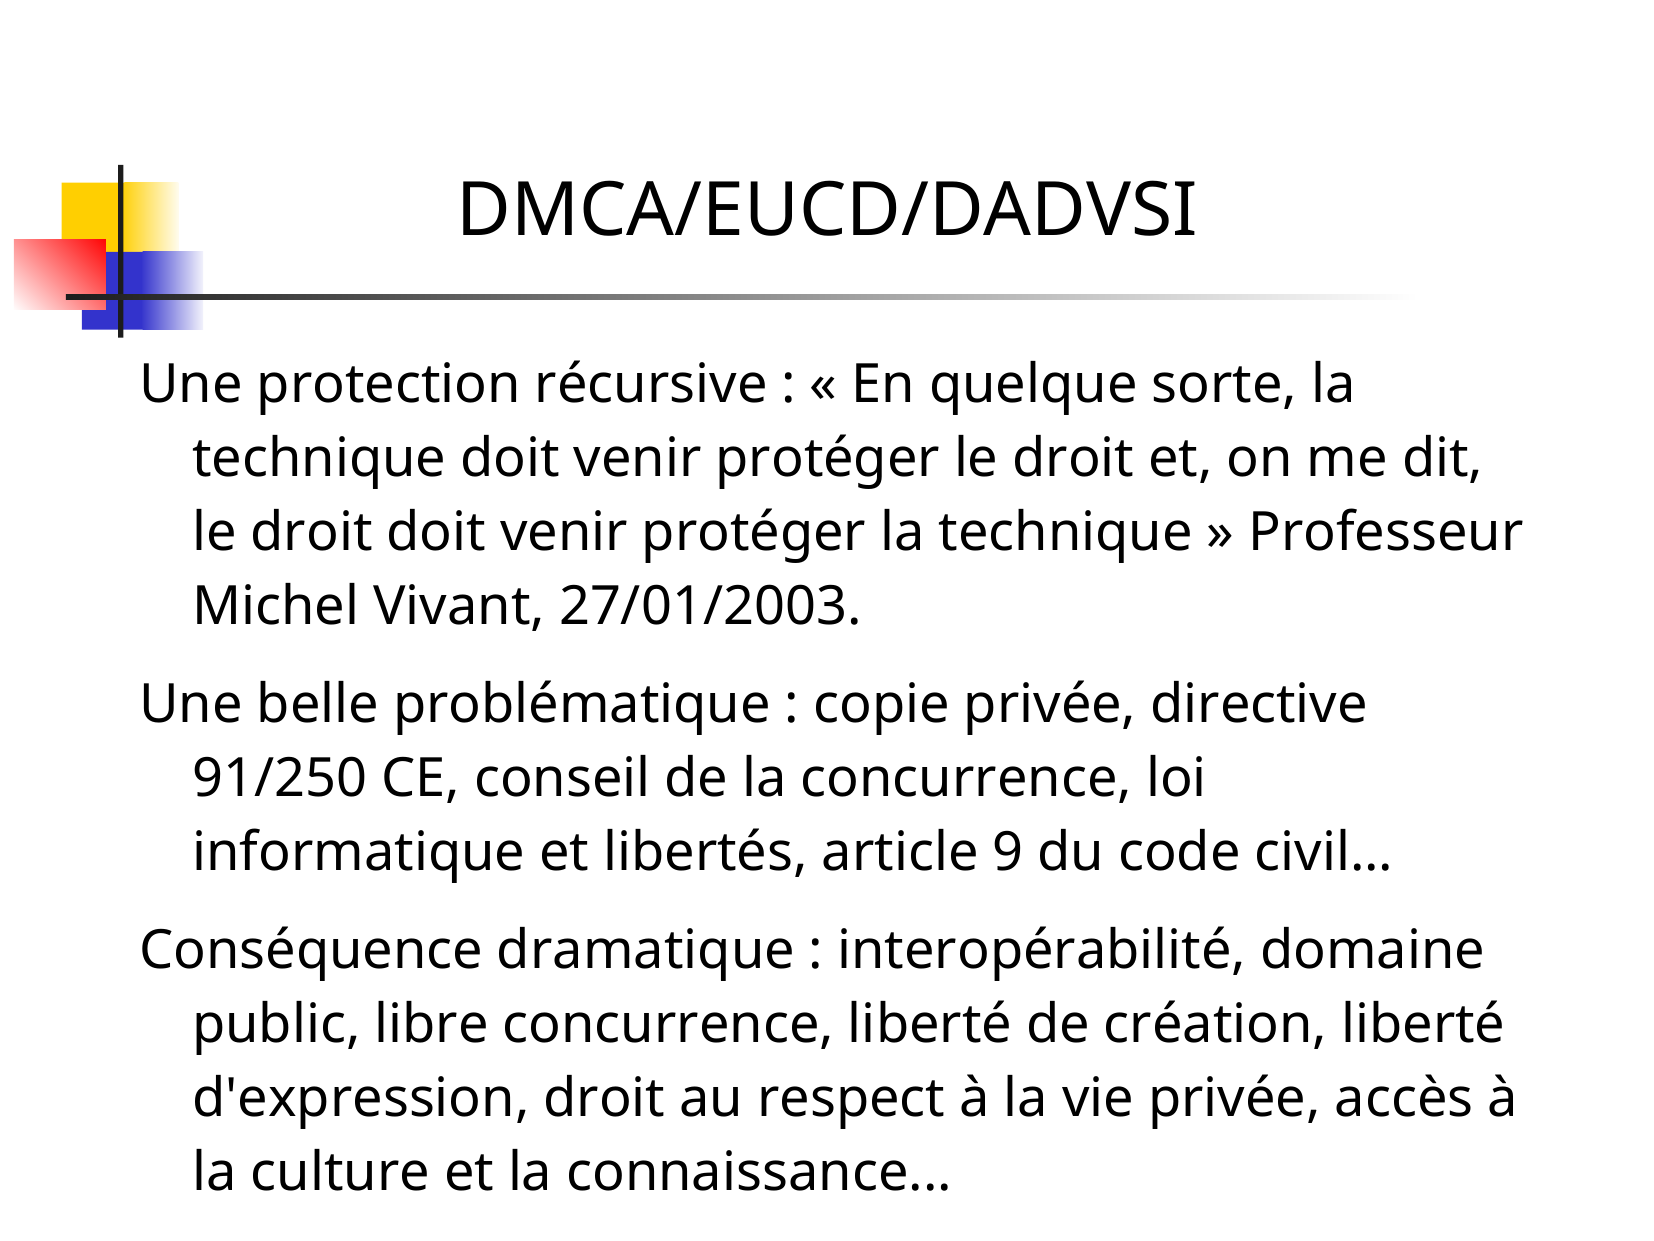

# DMCA/EUCD/DADVSI
Une protection récursive : « En quelque sorte, la technique doit venir protéger le droit et, on me dit, le droit doit venir protéger la technique » Professeur Michel Vivant, 27/01/2003.
Une belle problématique : copie privée, directive 91/250 CE, conseil de la concurrence, loi informatique et libertés, article 9 du code civil...
Conséquence dramatique : interopérabilité, domaine public, libre concurrence, liberté de création, liberté d'expression, droit au respect à la vie privée, accès à la culture et la connaissance...